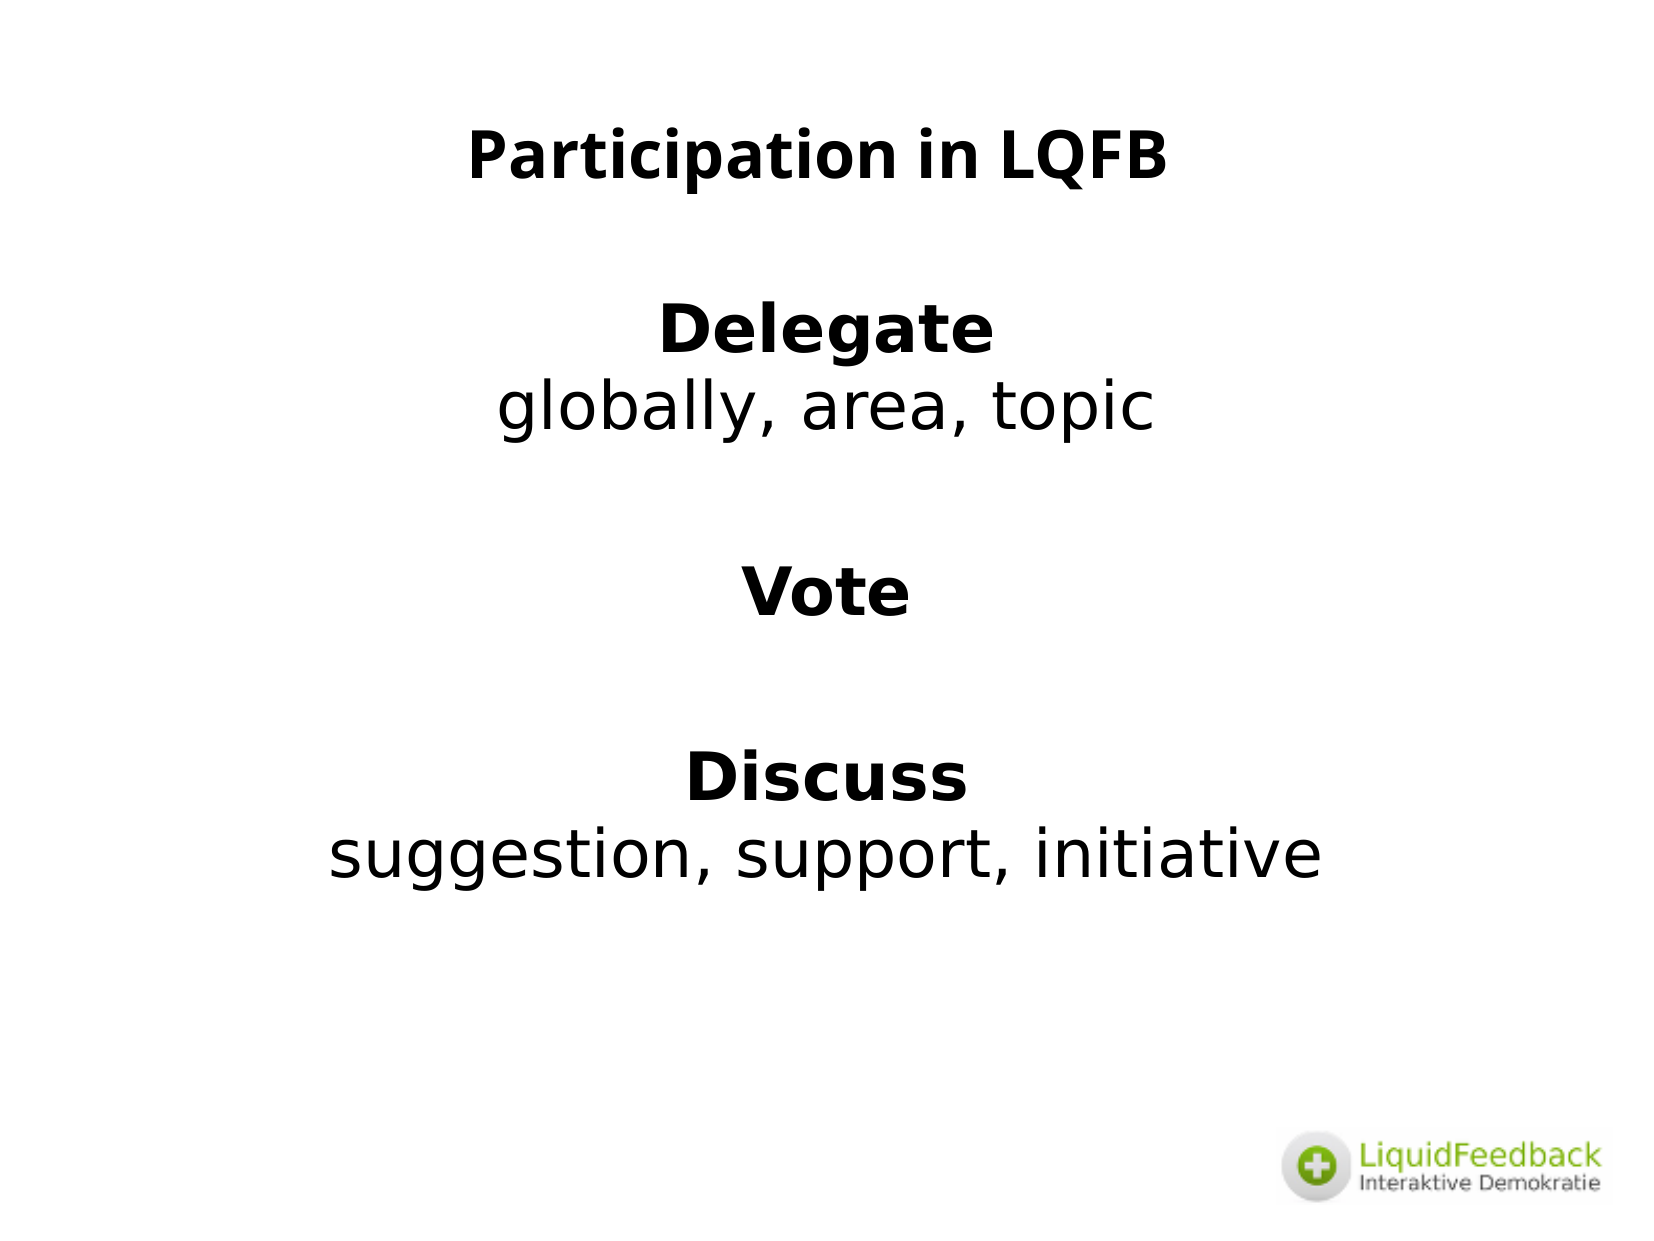

# Participation in LQFB
Delegate
globally, area, topic
Vote
Discuss
suggestion, support, initiative